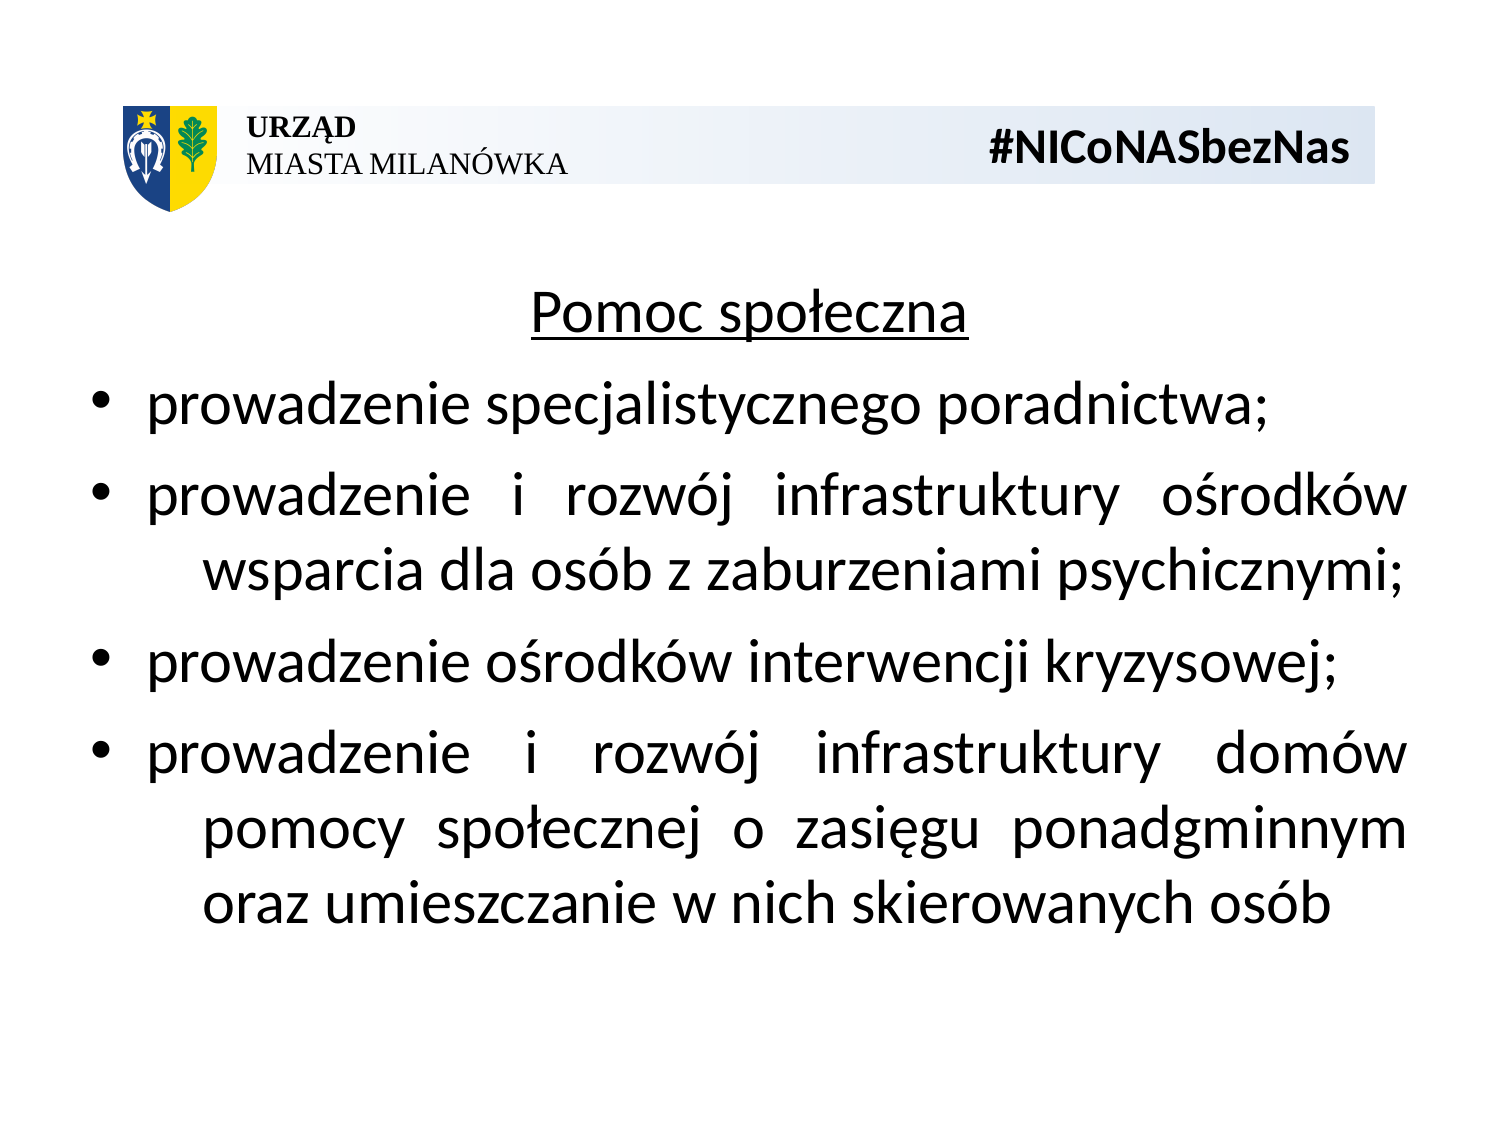

Urząd
Miasta Milanówka
#NICoNASbezNas
# Pomoc społeczna
prowadzenie specjalistycznego poradnictwa;
prowadzenie i rozwój infrastruktury ośrodków wsparcia dla osób z zaburzeniami psychicznymi;
prowadzenie ośrodków interwencji kryzysowej;
prowadzenie i rozwój infrastruktury domów pomocy społecznej o zasięgu ponadgminnym oraz umieszczanie w nich skierowanych osób